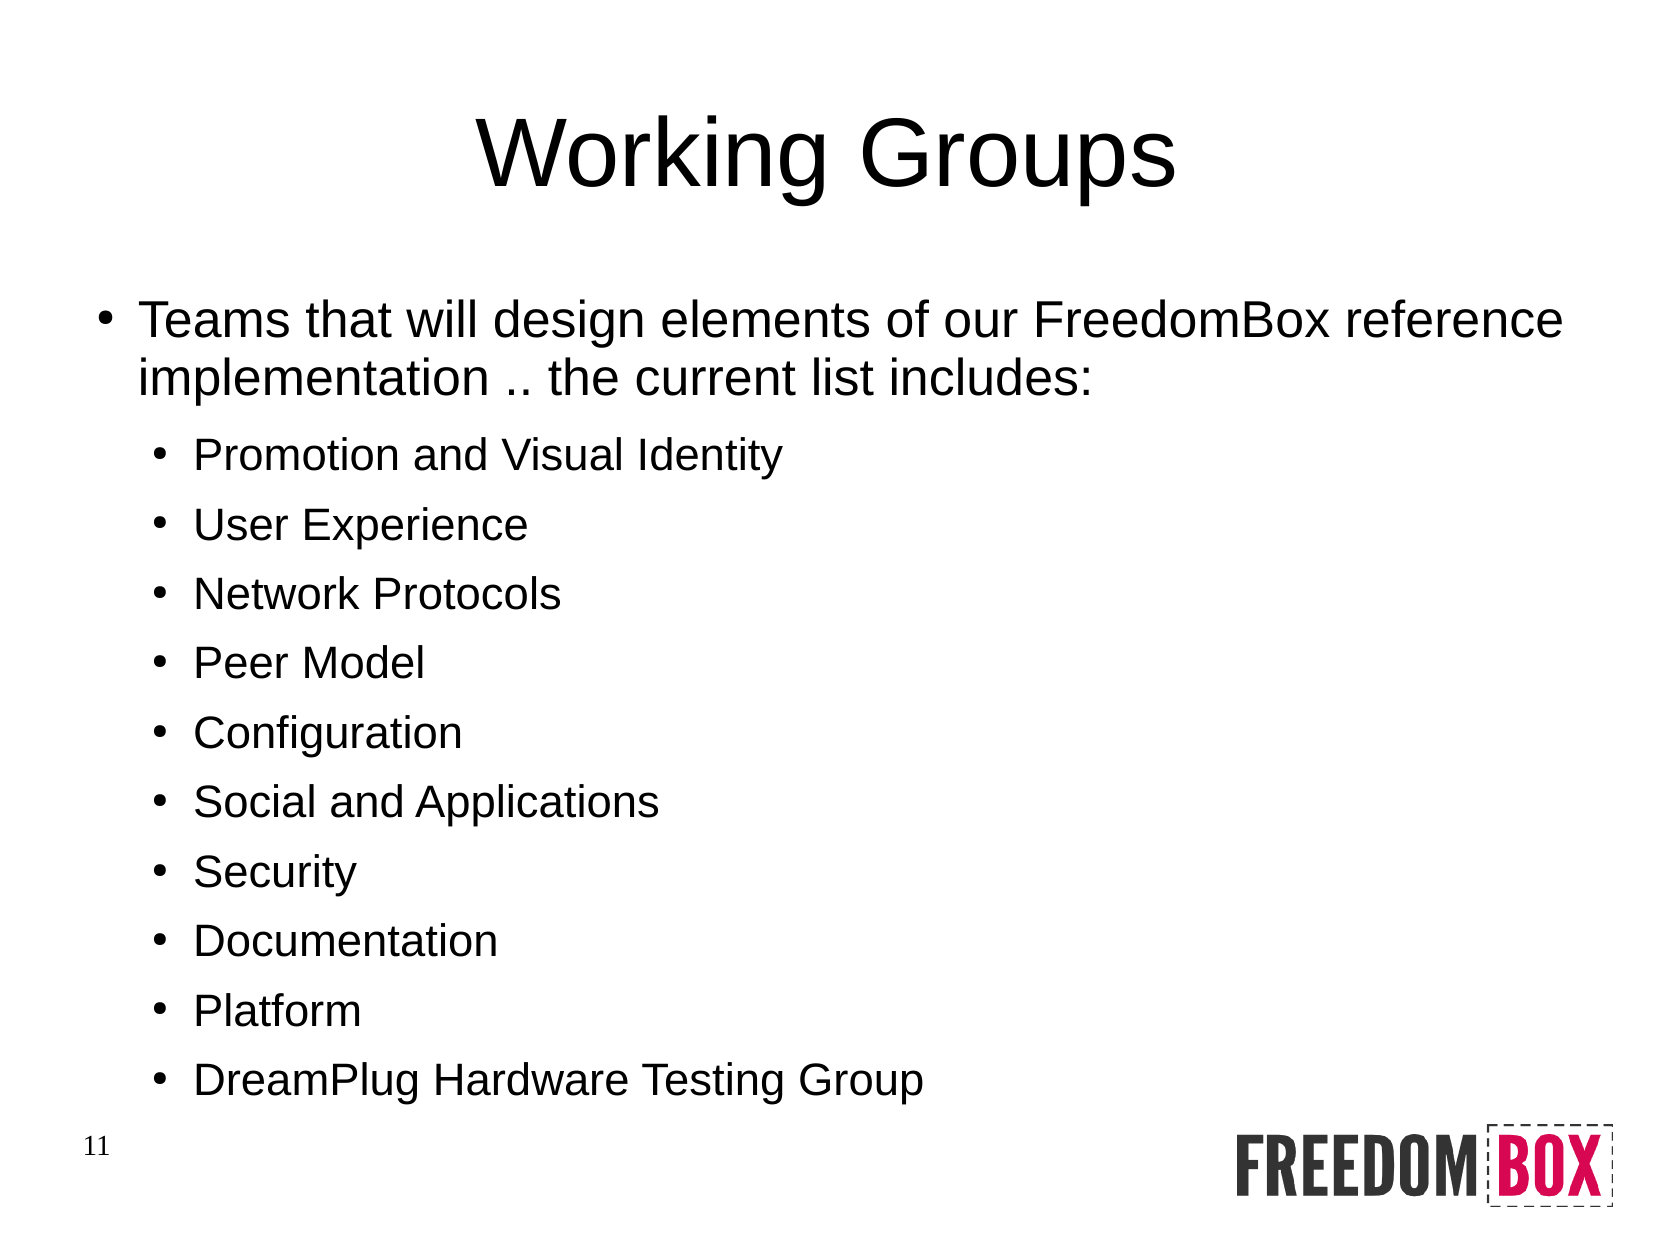

# Working Groups
Teams that will design elements of our FreedomBox reference implementation .. the current list includes:
Promotion and Visual Identity
User Experience
Network Protocols
Peer Model
Configuration
Social and Applications
Security
Documentation
Platform
DreamPlug Hardware Testing Group